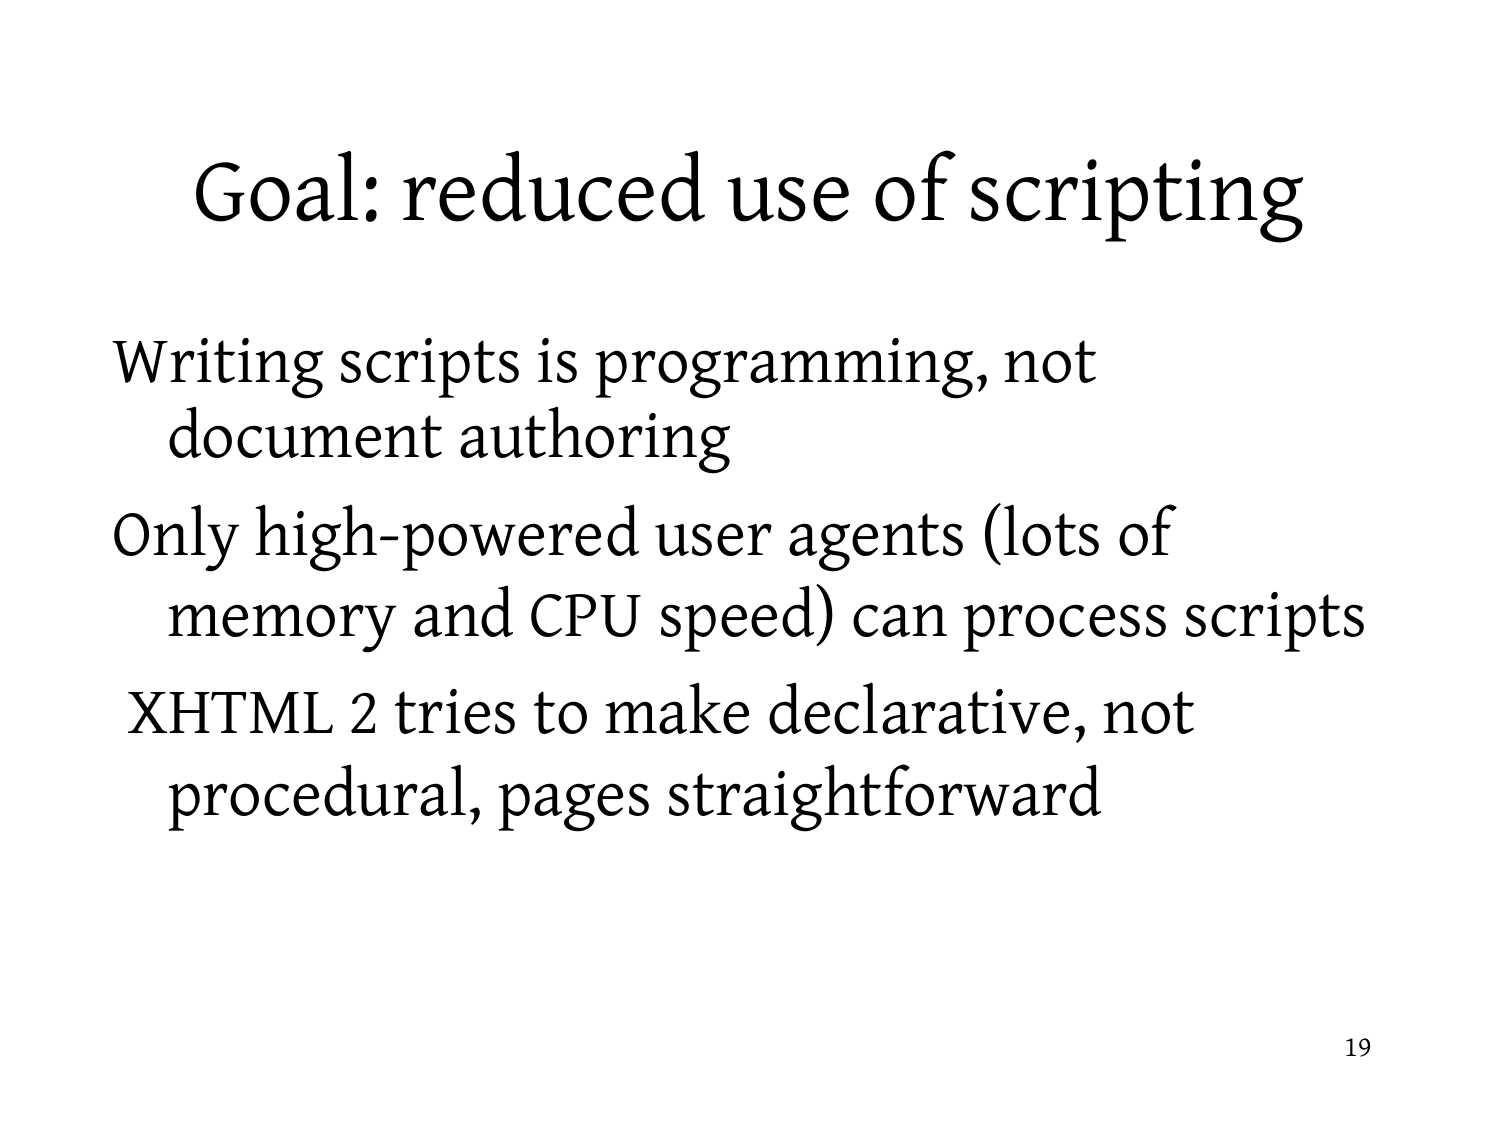

# Goal: reduced use of scripting
Writing scripts is programming, not document authoring
Only high-powered user agents (lots of memory and CPU speed) can process scripts
 XHTML 2 tries to make declarative, not procedural, pages straightforward